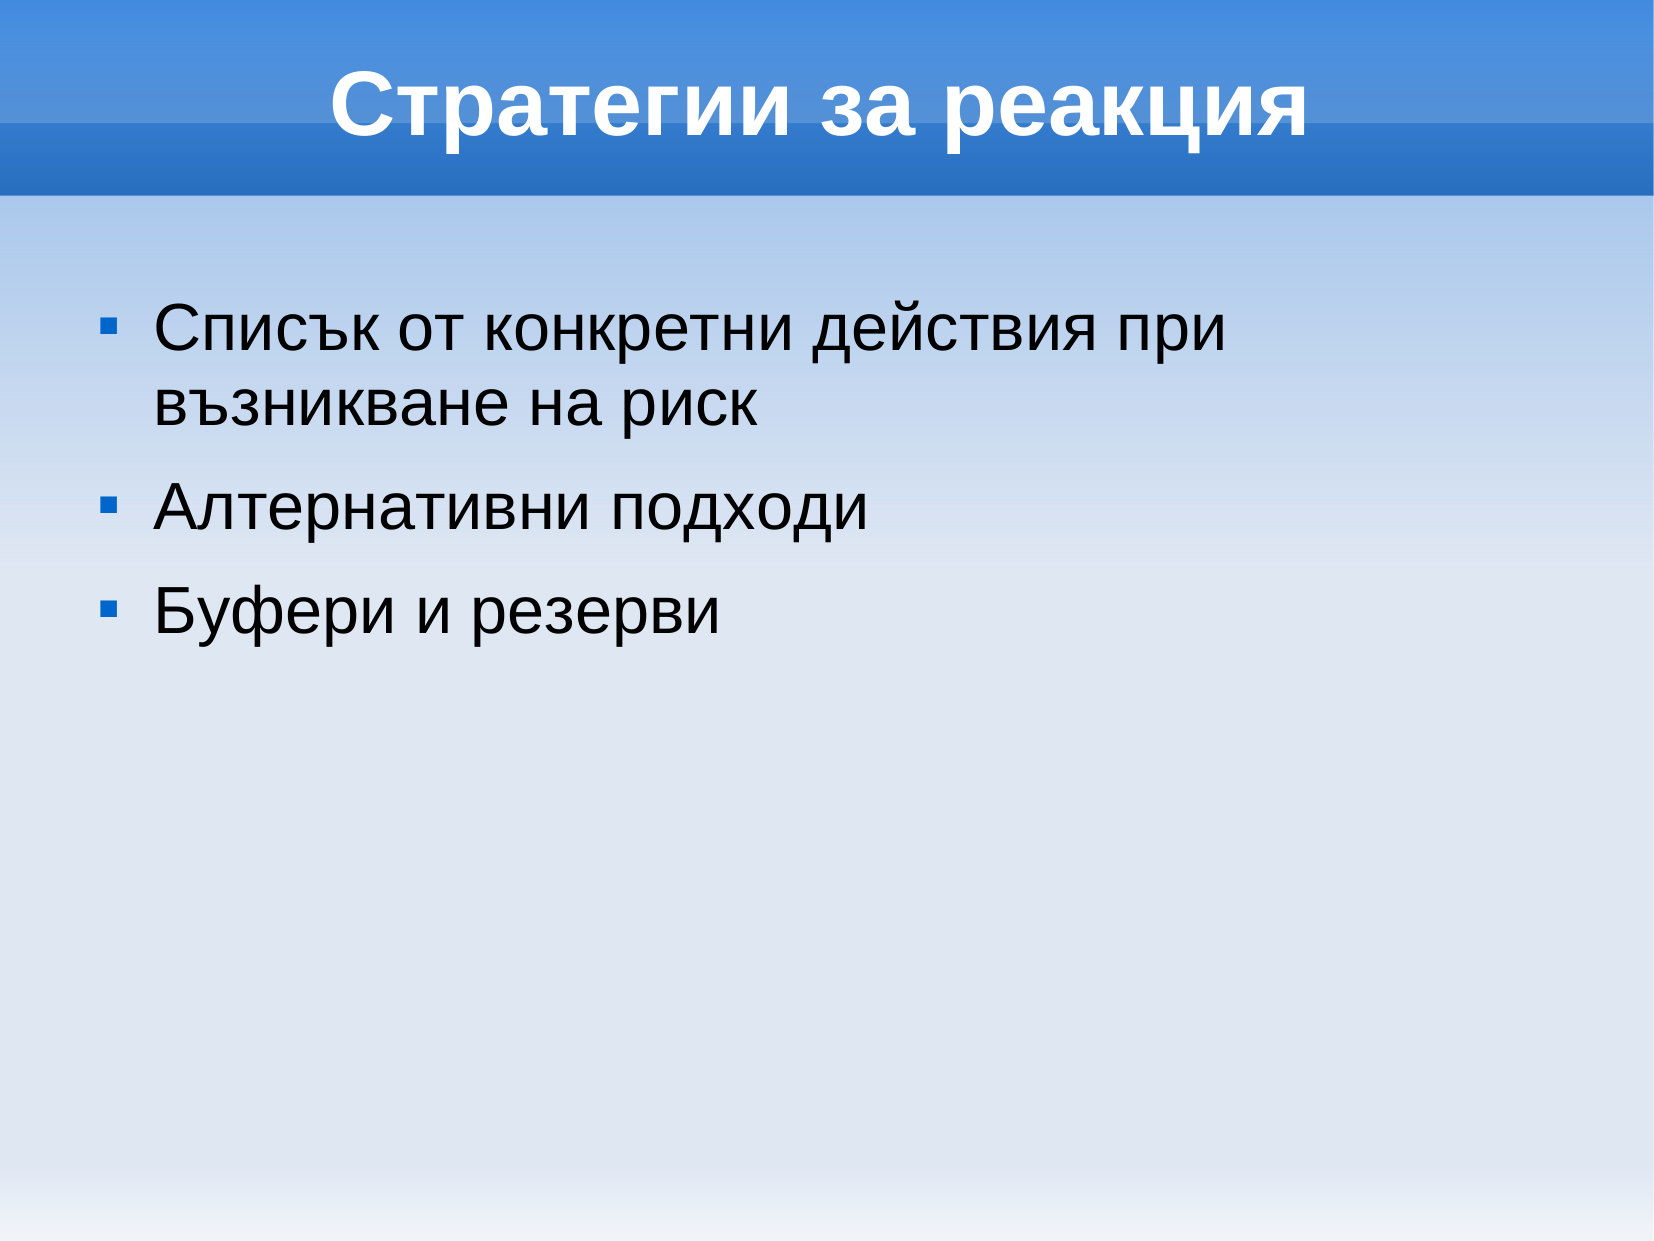

# Стратегии за реакция
Списък от конкретни действия при възникване на риск
Алтернативни подходи
Буфери и резерви